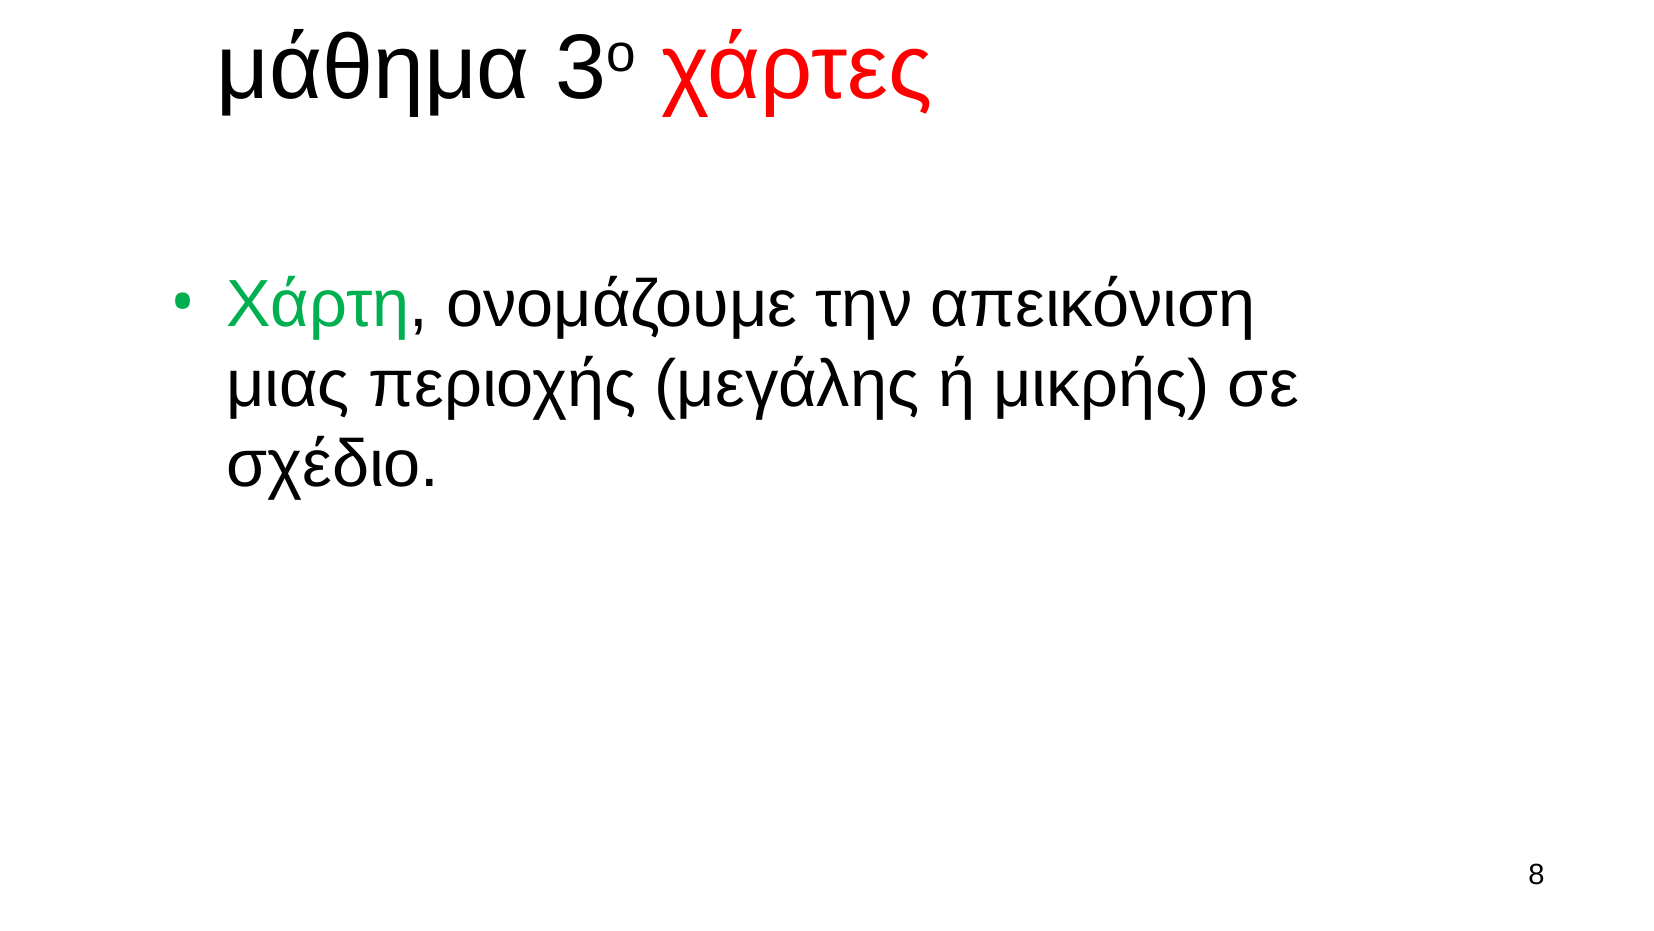

# μάθημα 3ο χάρτες
Χάρτη, ονομάζουμε την απεικόνιση μιας περιοχής (μεγάλης ή μικρής) σε σχέδιο.